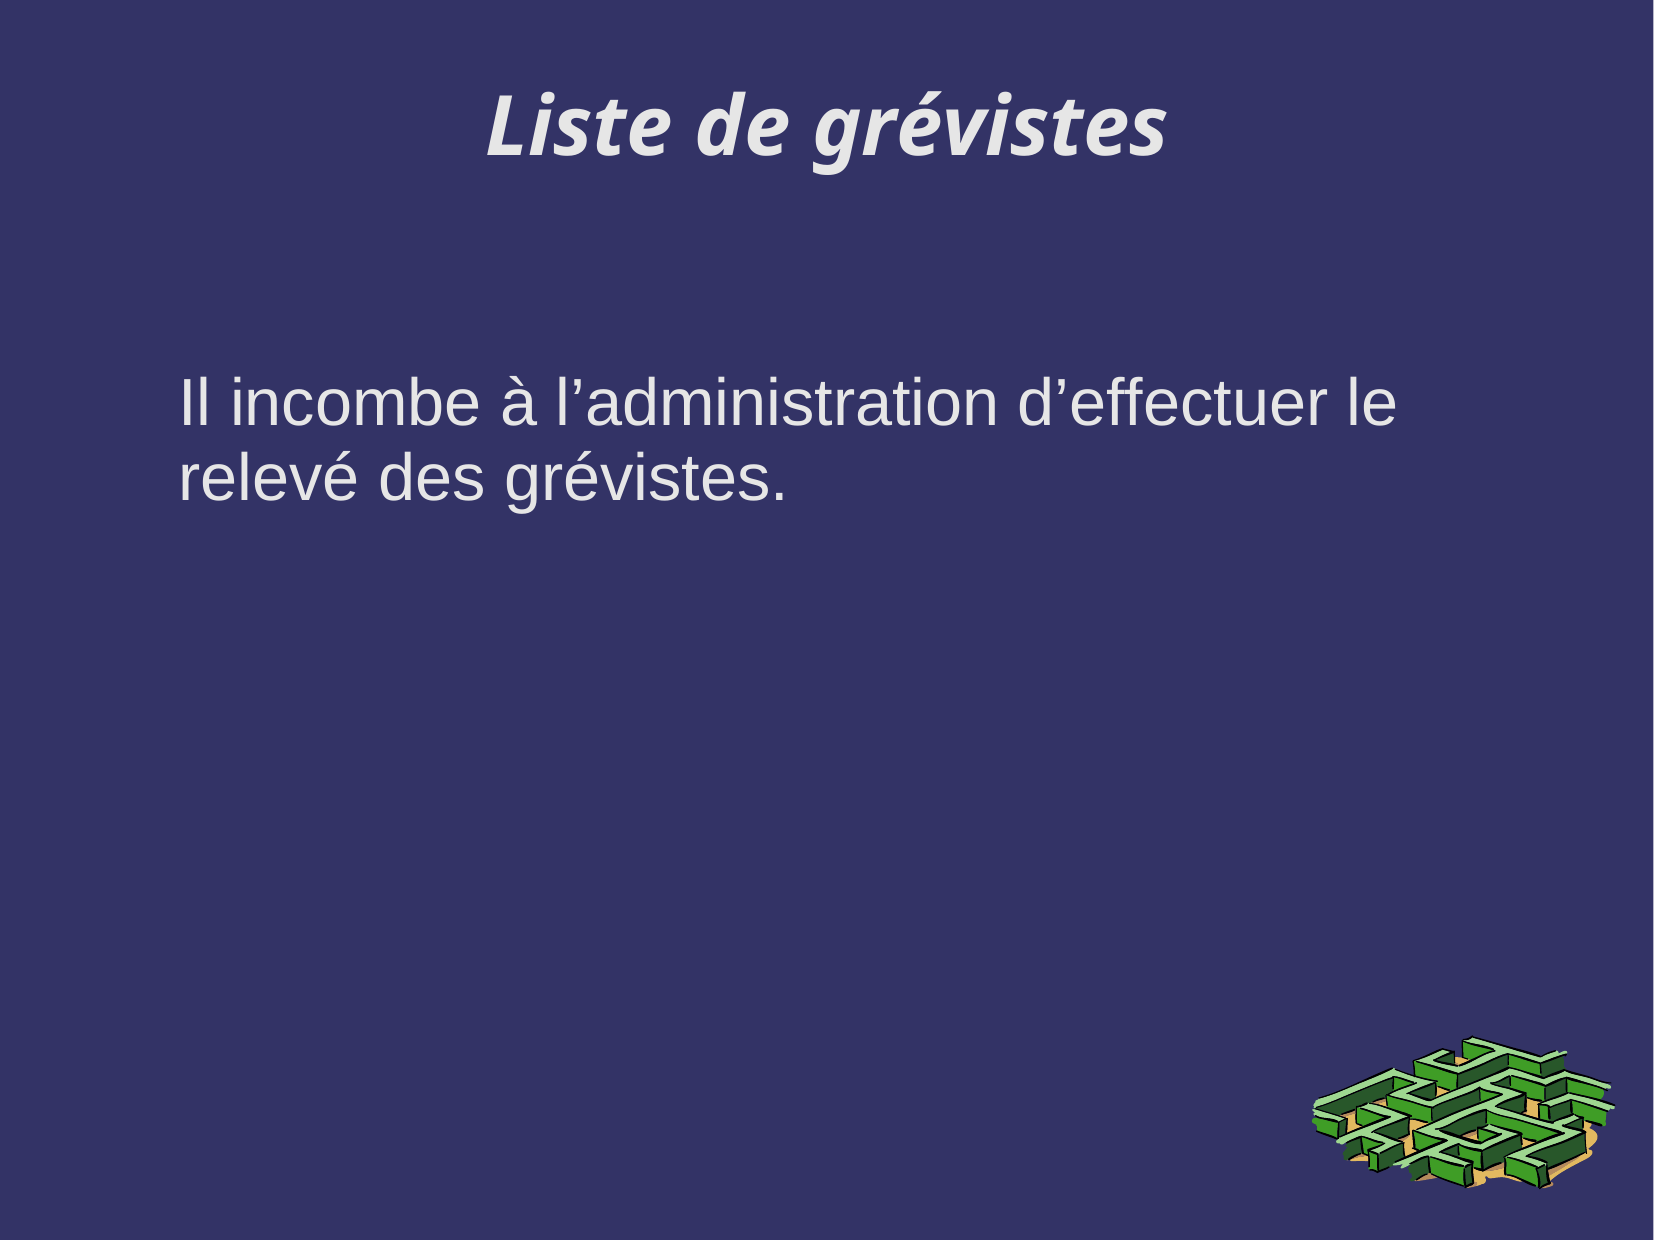

# Liste de grévistes
Il incombe à l’administration d’effectuer le relevé des grévistes.